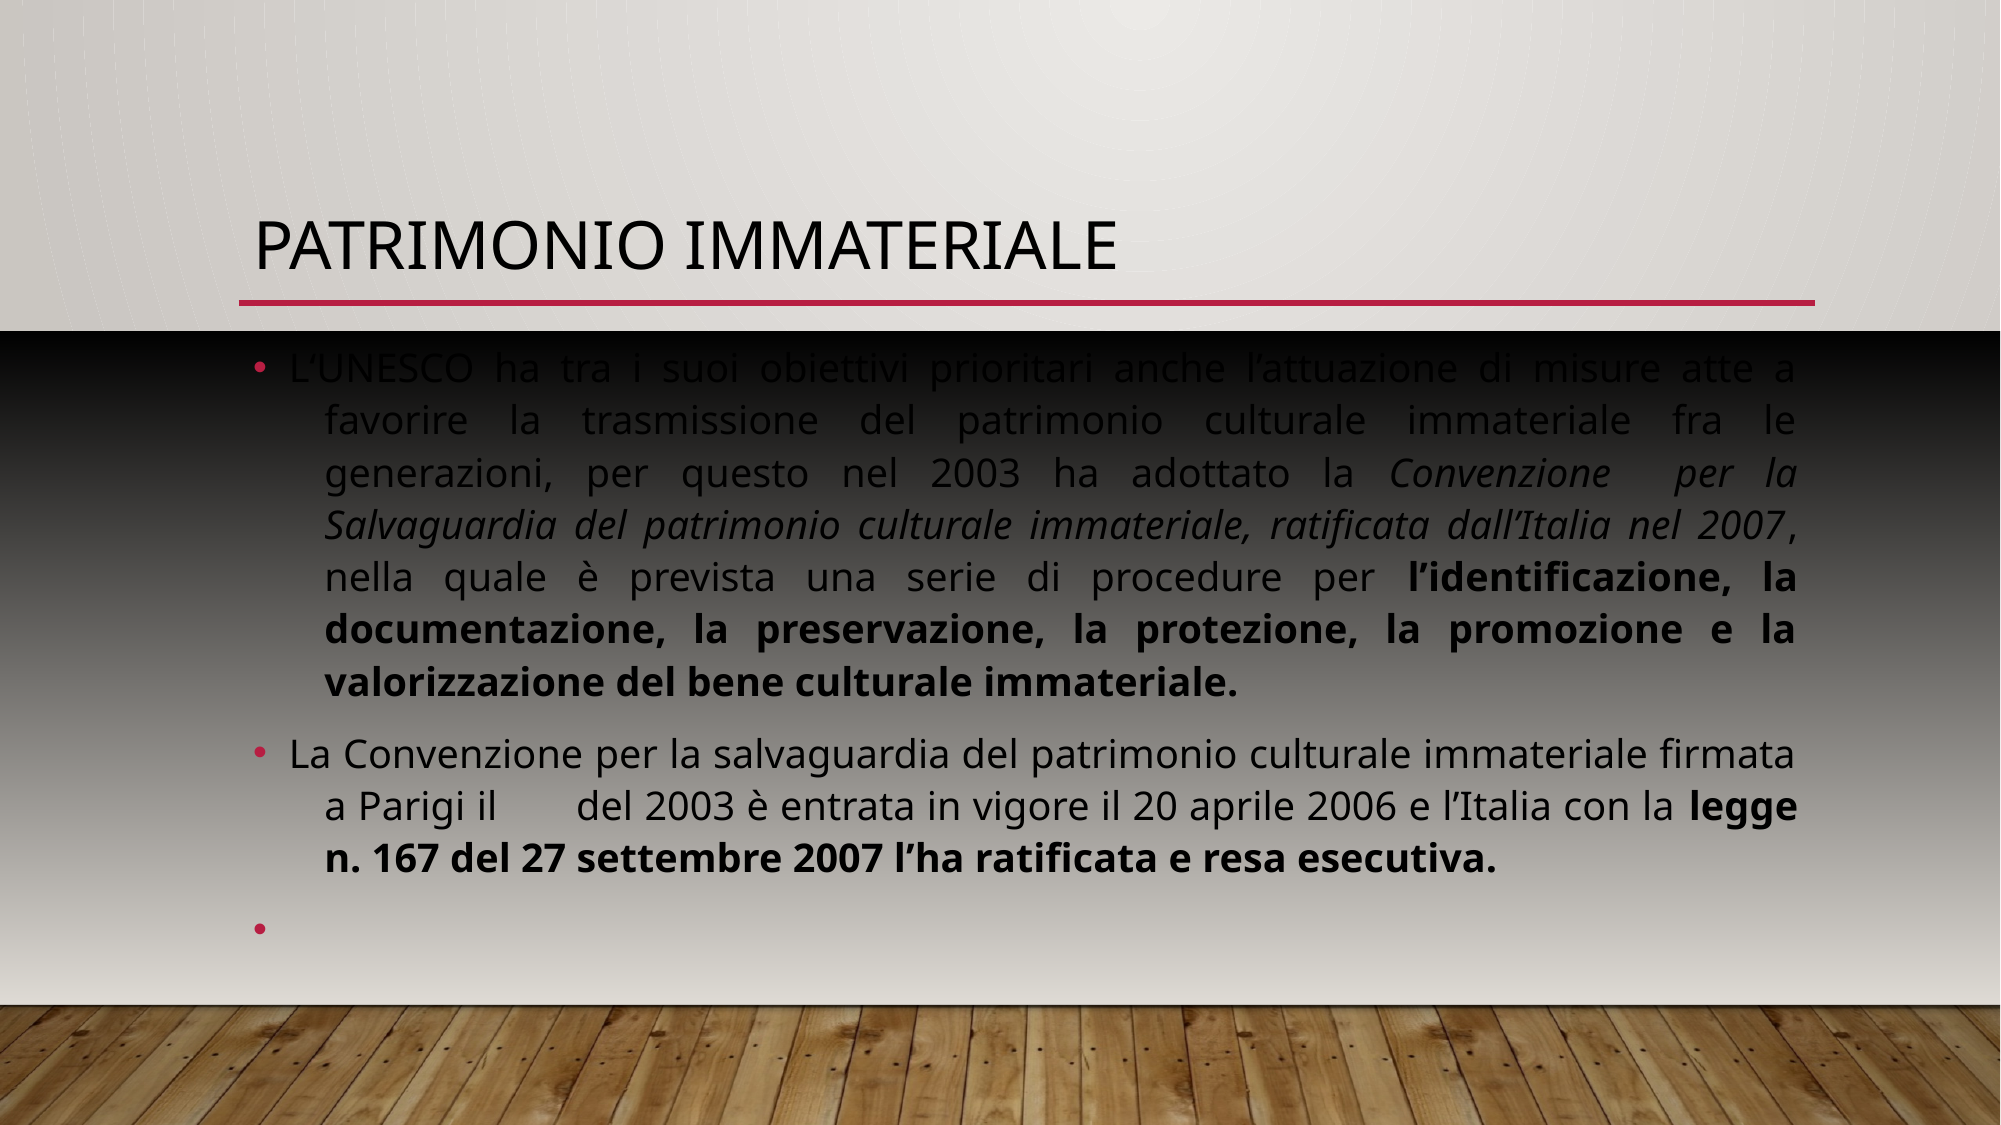

# Patrimonio immateriale
L‘UNESCO ha tra i suoi obiettivi prioritari anche l’attuazione di misure atte a favorire la trasmissione del patrimonio culturale immateriale fra le generazioni, per questo nel 2003 ha adottato la Convenzione per la Salvaguardia del patrimonio culturale immateriale, ratificata dall’Italia nel 2007, nella quale è prevista una serie di procedure per l’identificazione, la documentazione, la preservazione, la protezione, la promozione e la valorizzazione del bene culturale immateriale.
La Convenzione per la salvaguardia del patrimonio culturale immateriale firmata a Parigi il del 2003 è entrata in vigore il 20 aprile 2006 e l’Italia con la legge n. 167 del 27 settembre 2007 l’ha ratificata e resa esecutiva.